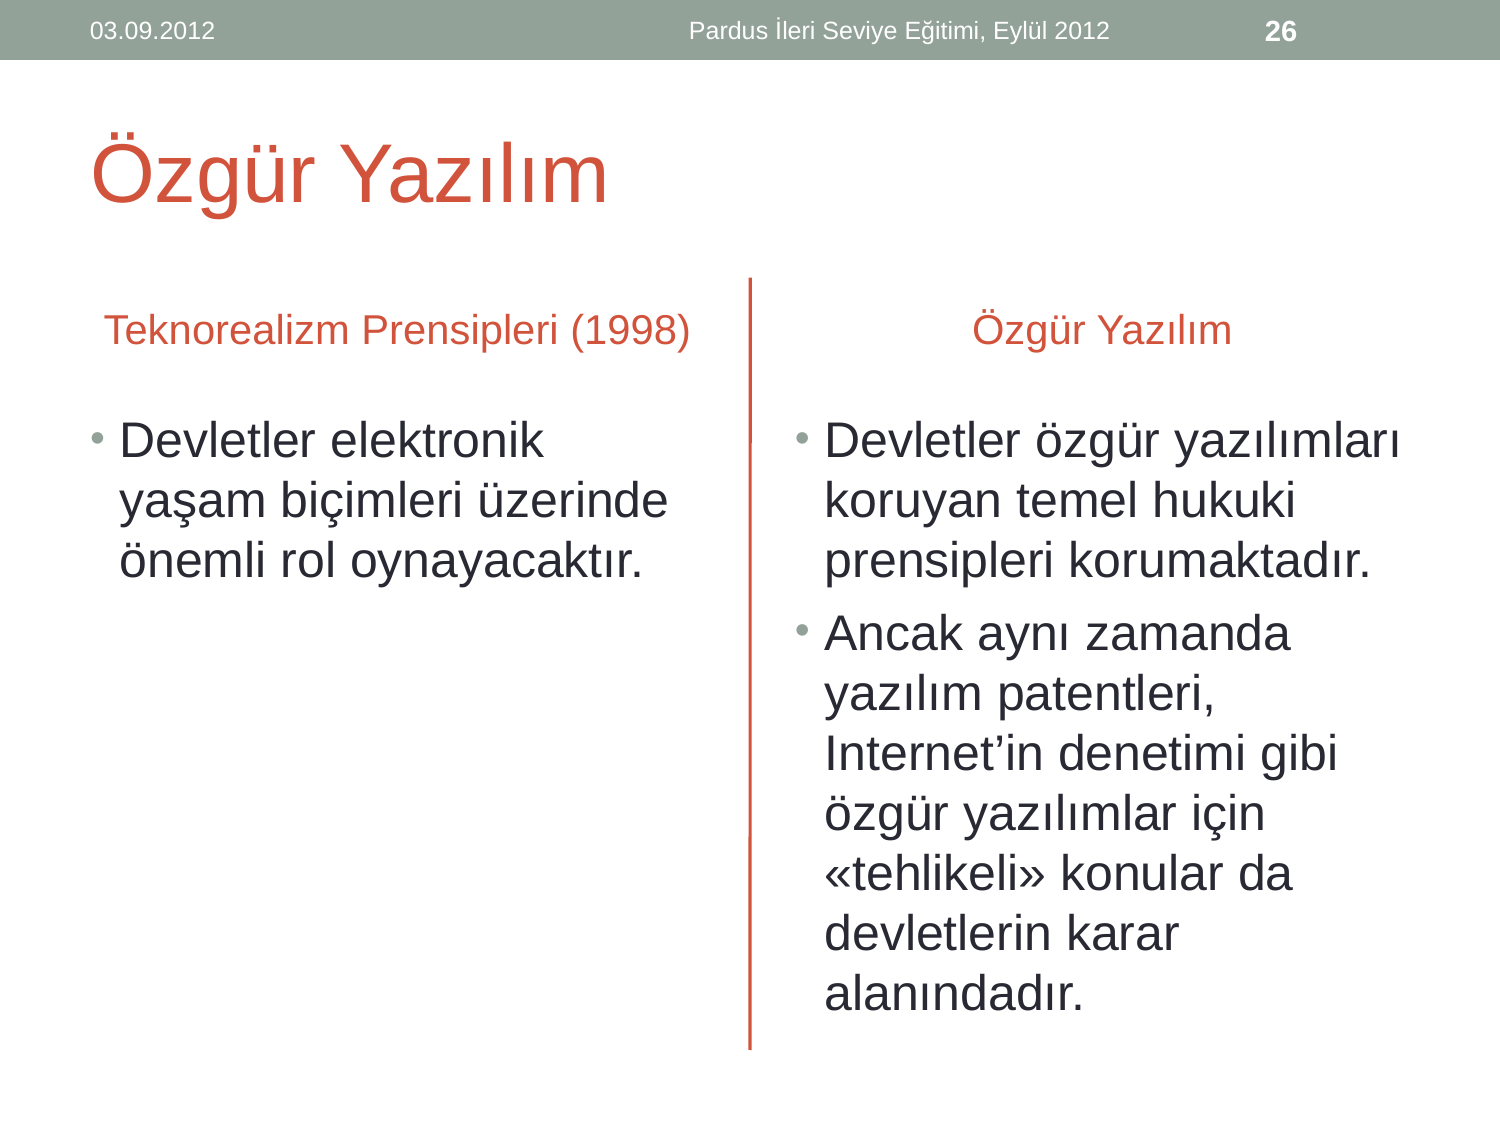

03.09.2012
Pardus İleri Seviye Eğitimi, Eylül 2012
# Özgür Yazılım
Teknorealizm Prensipleri (1998)
Özgür Yazılım
Devletler elektronik yaşam biçimleri üzerinde önemli rol oynayacaktır.
Devletler özgür yazılımları koruyan temel hukuki prensipleri korumaktadır.
Ancak aynı zamanda yazılım patentleri, Internet’in denetimi gibi özgür yazılımlar için «tehlikeli» konular da devletlerin karar alanındadır.